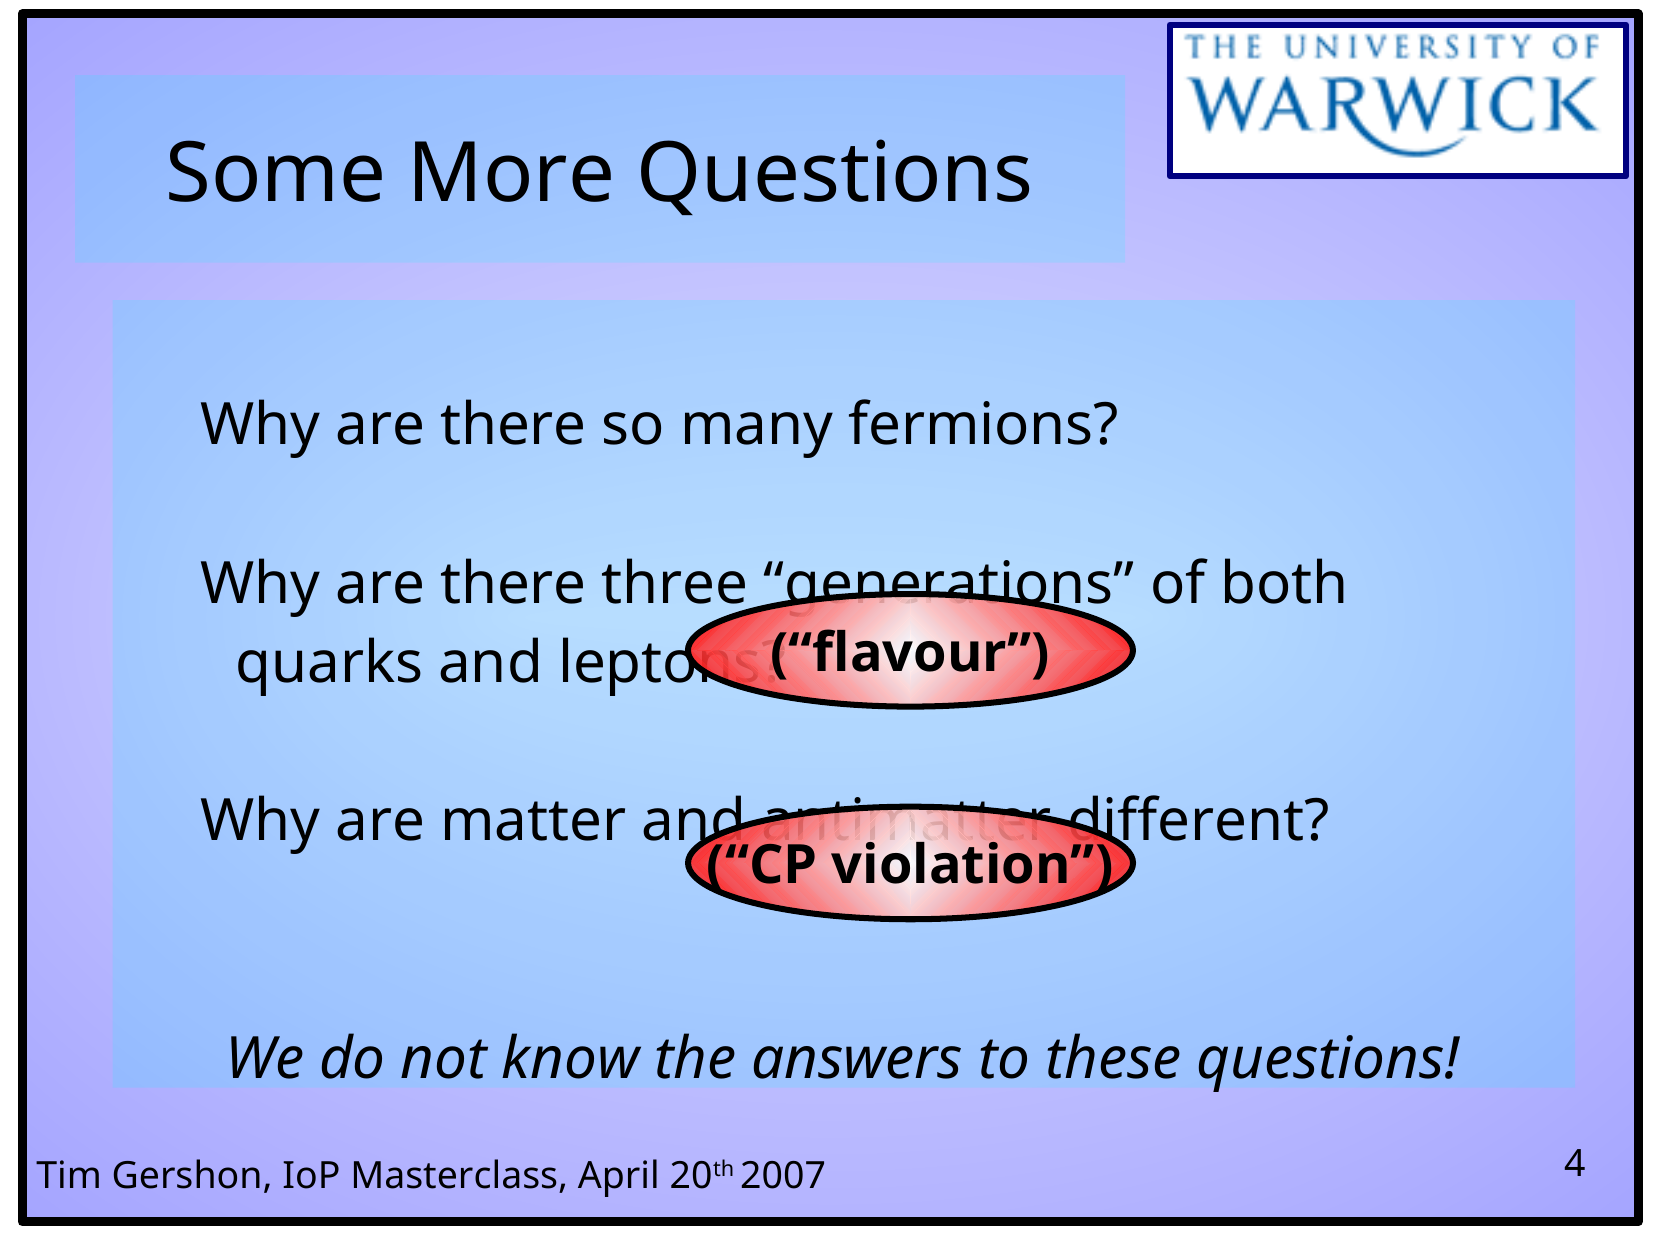

Some More Questions
Why are there so many fermions?
Why are there three “generations” of both quarks and leptons?
Why are matter and antimatter different?
We do not know the answers to these questions!
(“flavour”)
(“CP violation”)
Tim Gershon, IoP Masterclass, April 20th 2007